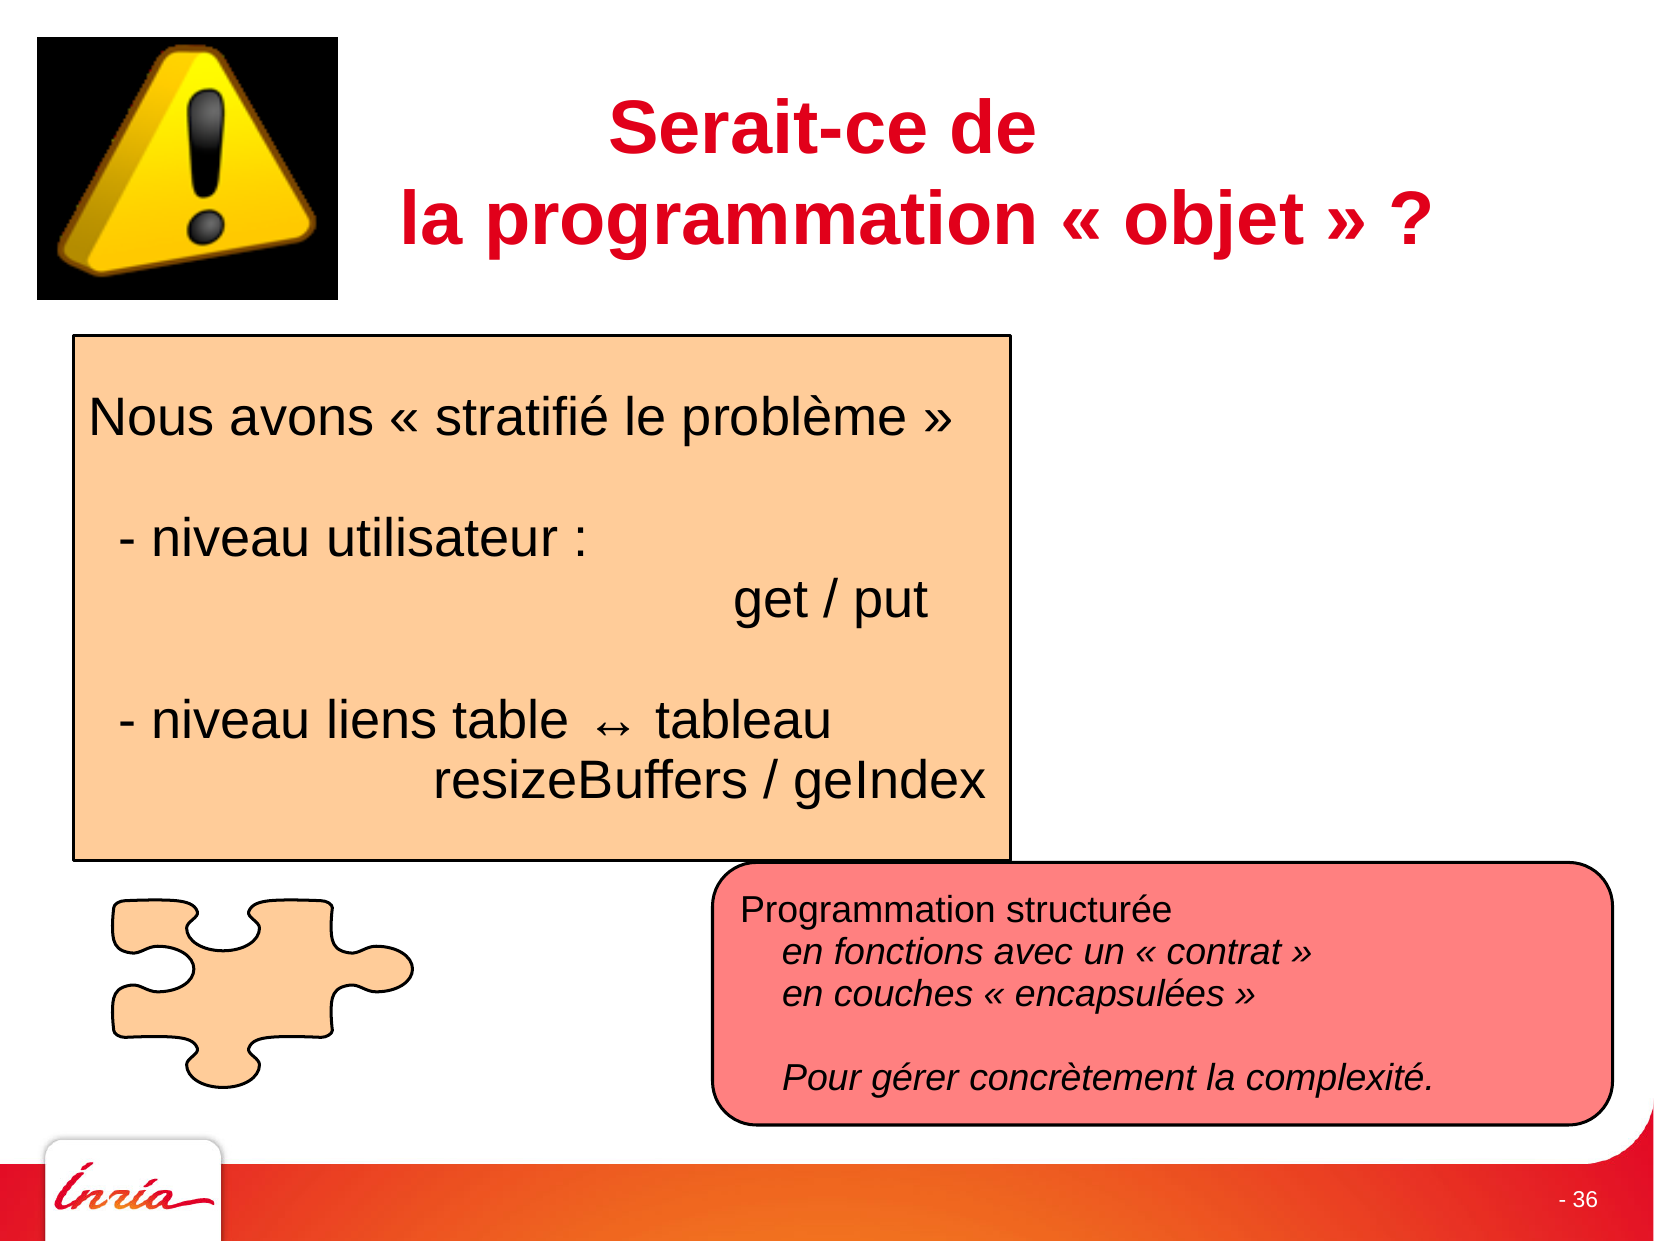

# Serait-ce de la programmation « objet » ?
Nous avons « stratifié le problème »
 - niveau utilisateur :
 get / put
 - niveau liens table ↔ tableau
 resizeBuffers / geIndex
Programmation structurée
 en fonctions avec un « contrat »
 en couches « encapsulées »
 Pour gérer concrètement la complexité.